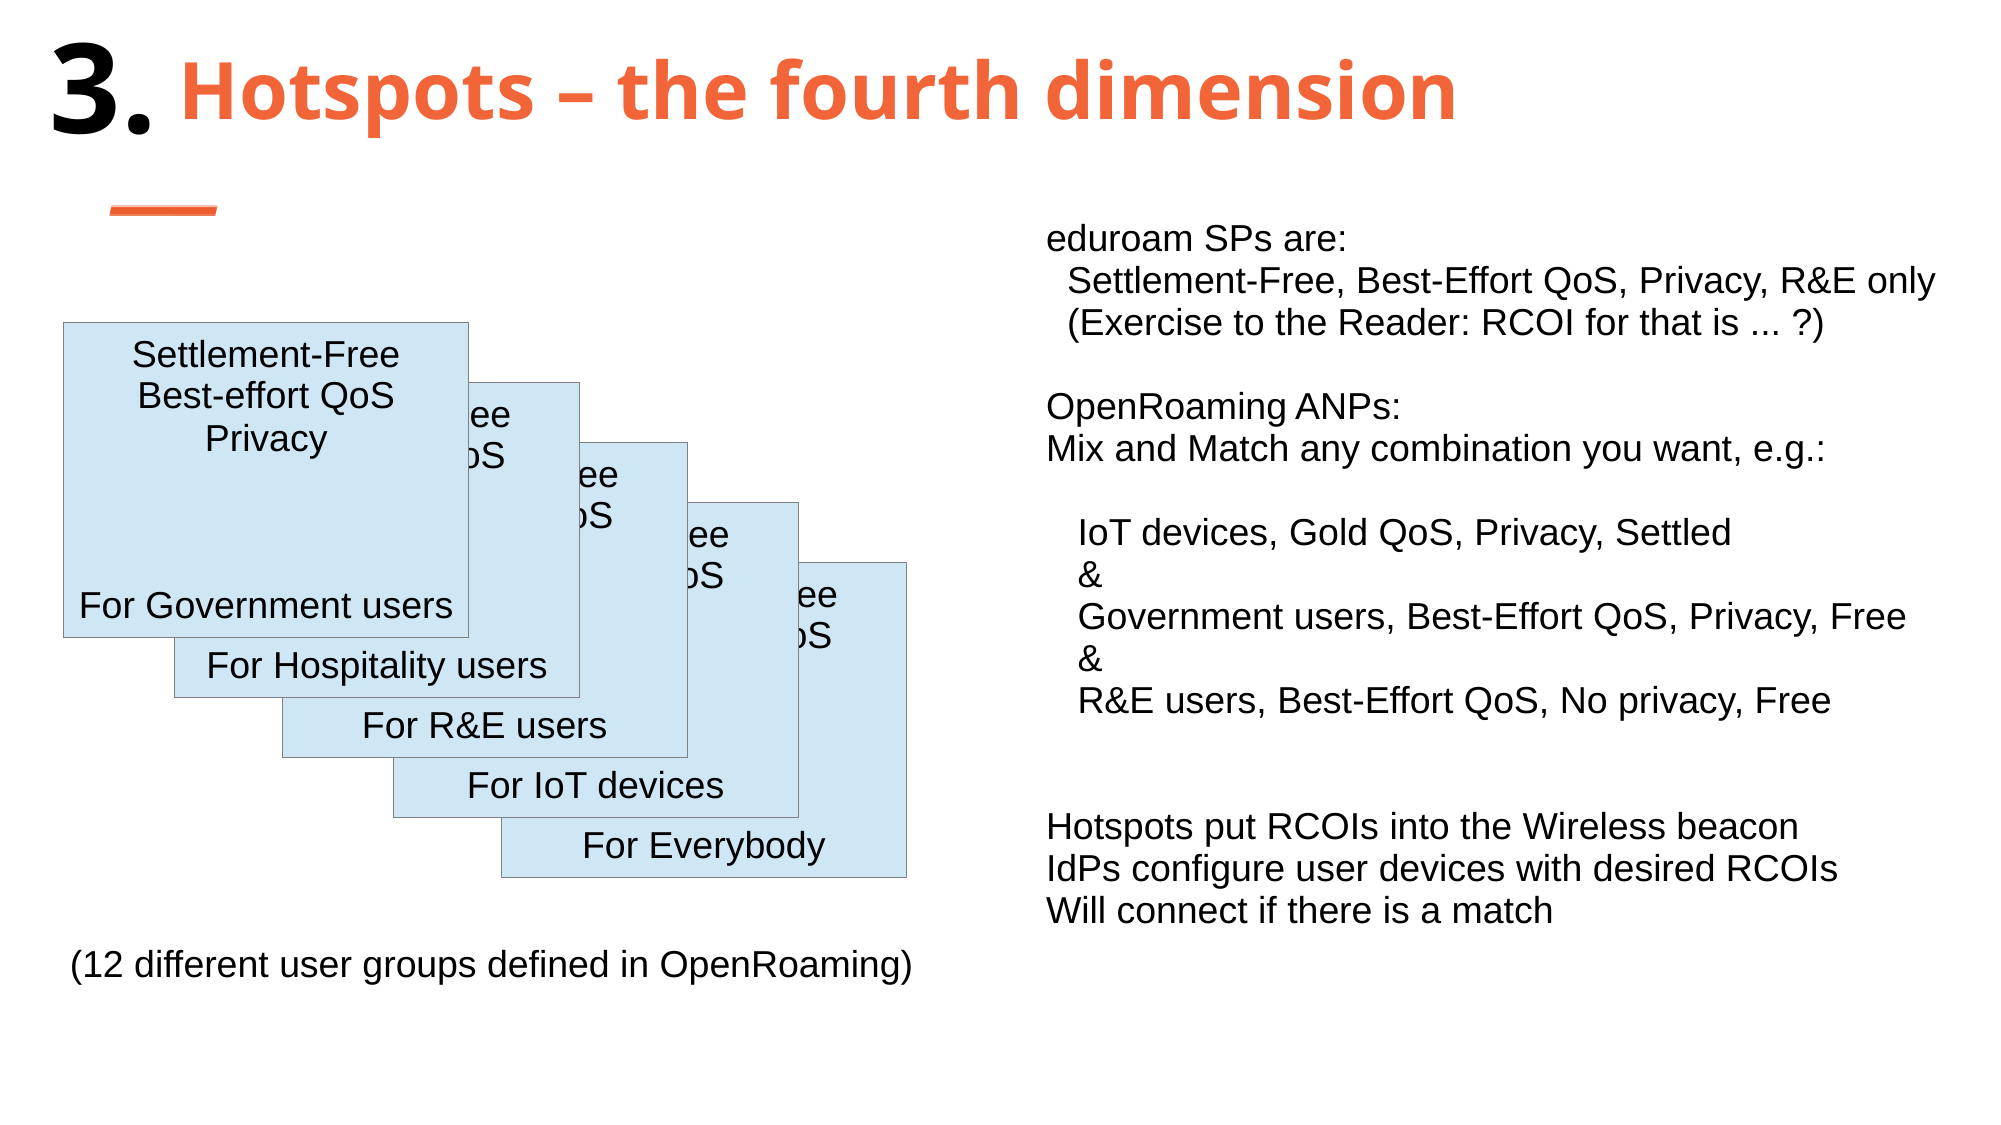

3.
Hotspots – the fourth dimension
eduroam SPs are:
 Settlement-Free, Best-Effort QoS, Privacy, R&E only
 (Exercise to the Reader: RCOI for that is ... ?)
OpenRoaming ANPs:
Mix and Match any combination you want, e.g.:
 IoT devices, Gold QoS, Privacy, Settled
 &
 Government users, Best-Effort QoS, Privacy, Free
 &
 R&E users, Best-Effort QoS, No privacy, Free
Hotspots put RCOIs into the Wireless beacon
IdPs configure user devices with desired RCOIs
Will connect if there is a match
Settlement-Free
Best-effort QoS
Privacy
For Government users
Settlement-Free
Best-effort QoS
For Hospitality users
Settlement-Free
Best-effort QoS
For R&E users
Settlement-Free
Best-effort QoS
For IoT devices
Settlement-Free
Best-effort QoS
For Everybody
(12 different user groups defined in OpenRoaming)